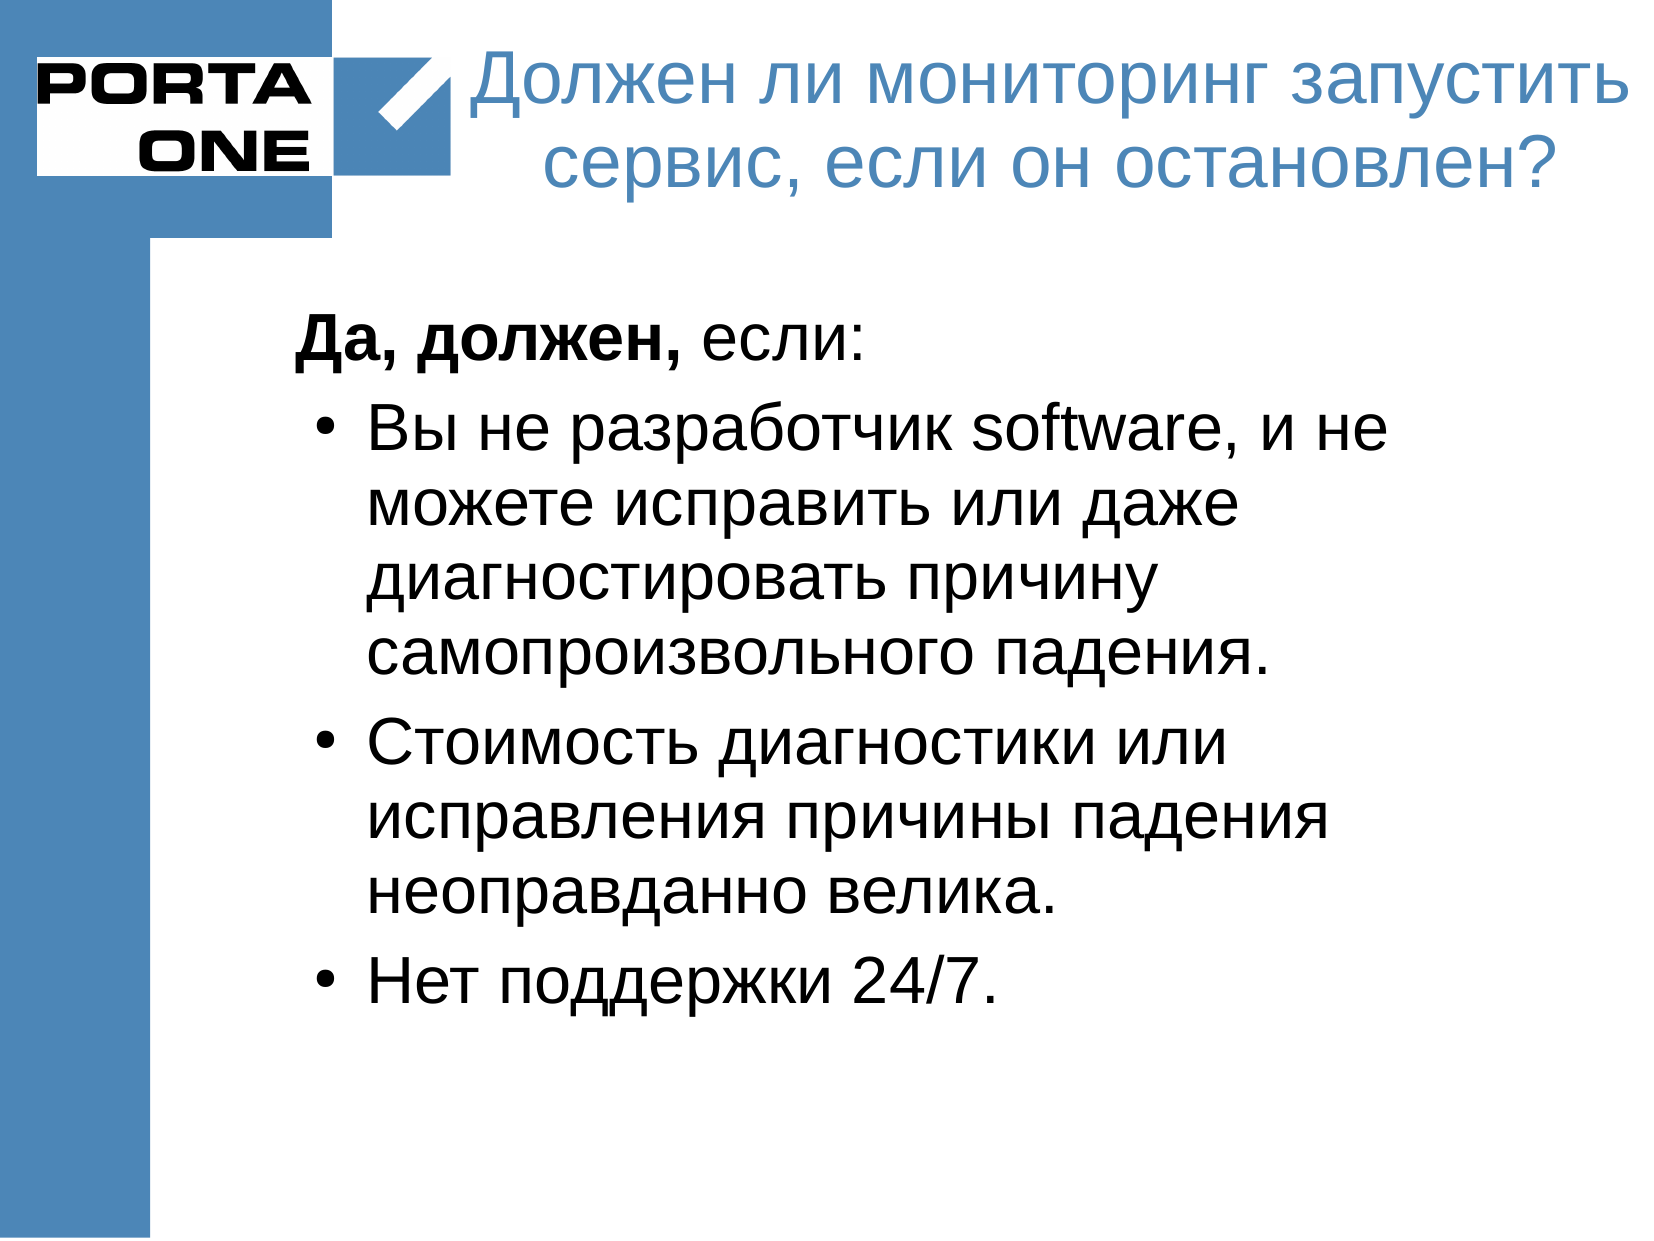

Должен ли мониторинг запустить сервис, если он остановлен?
# Да, должен, если:
Вы не разработчик software, и не можете исправить или даже диагностировать причину самопроизвольного падения.
Стоимость диагностики или исправления причины падения неоправданно велика.
Нет поддержки 24/7.